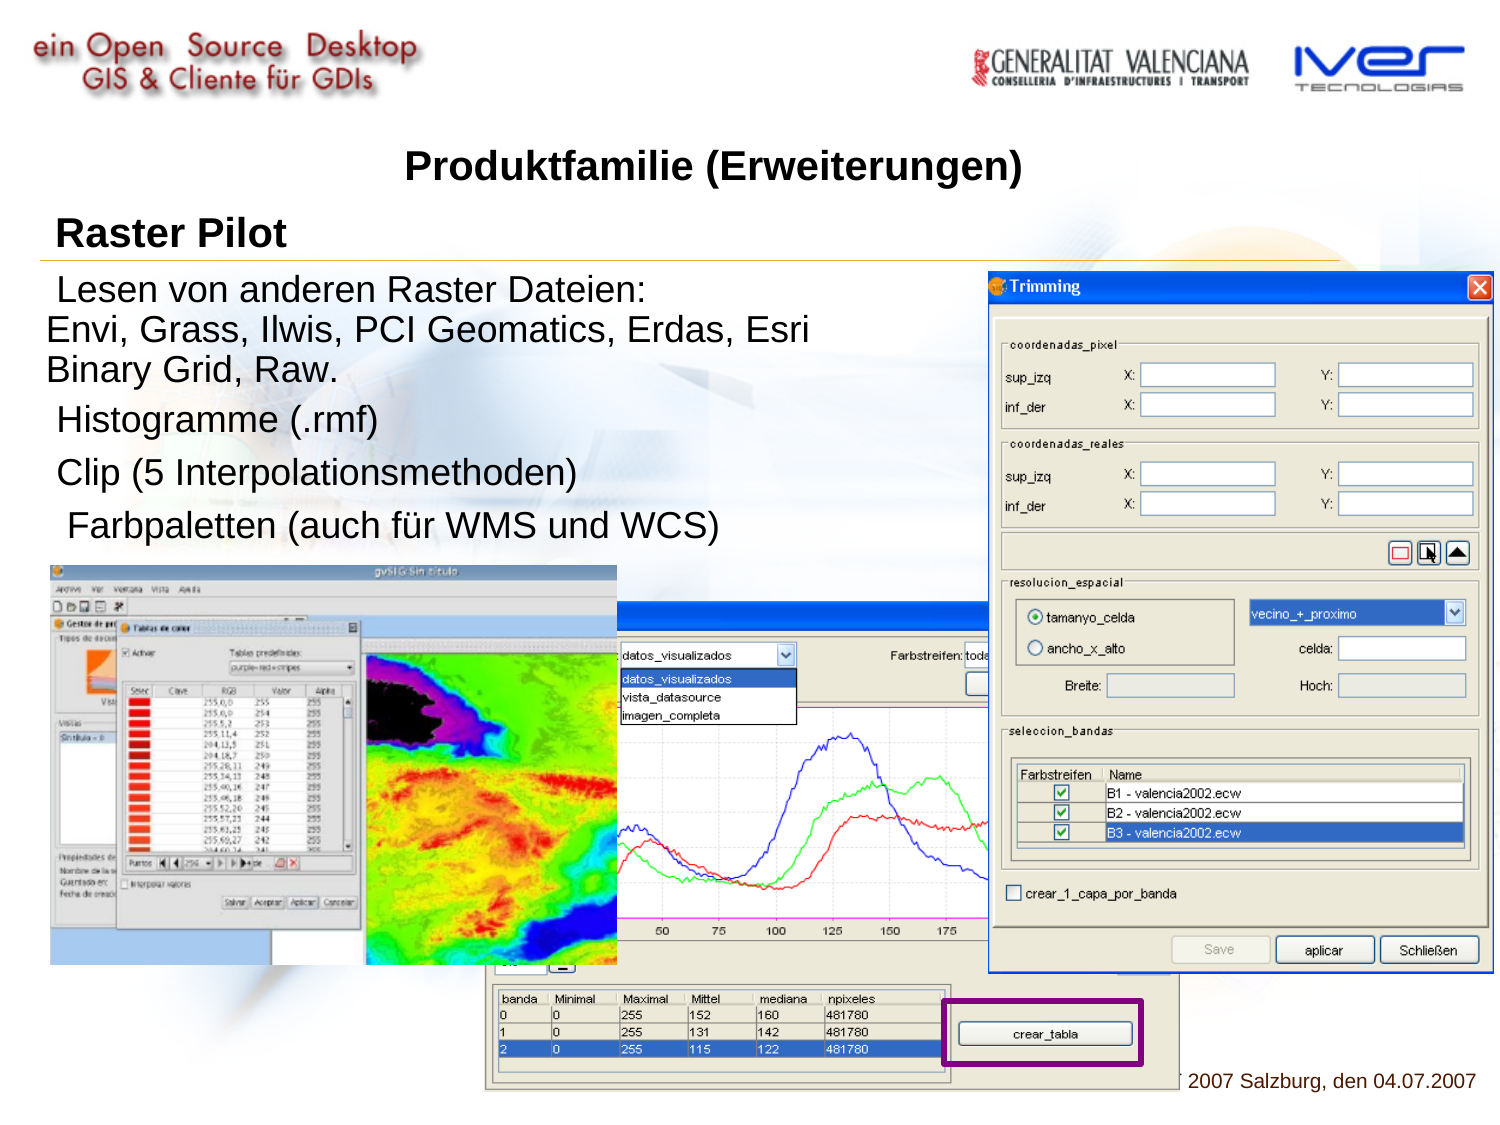

Produktfamilie (Erweiterungen)
Raster Pilot
 Lesen von anderen Raster Dateien:
Envi, Grass, Ilwis, PCI Geomatics, Erdas, Esri Binary Grid, Raw.
 Clip (5 Interpolationsmethoden)
 Histogramme (.rmf)
 Farbpaletten (auch für WMS und WCS)
AGIT 2007 Salzburg, den 04.07.2007